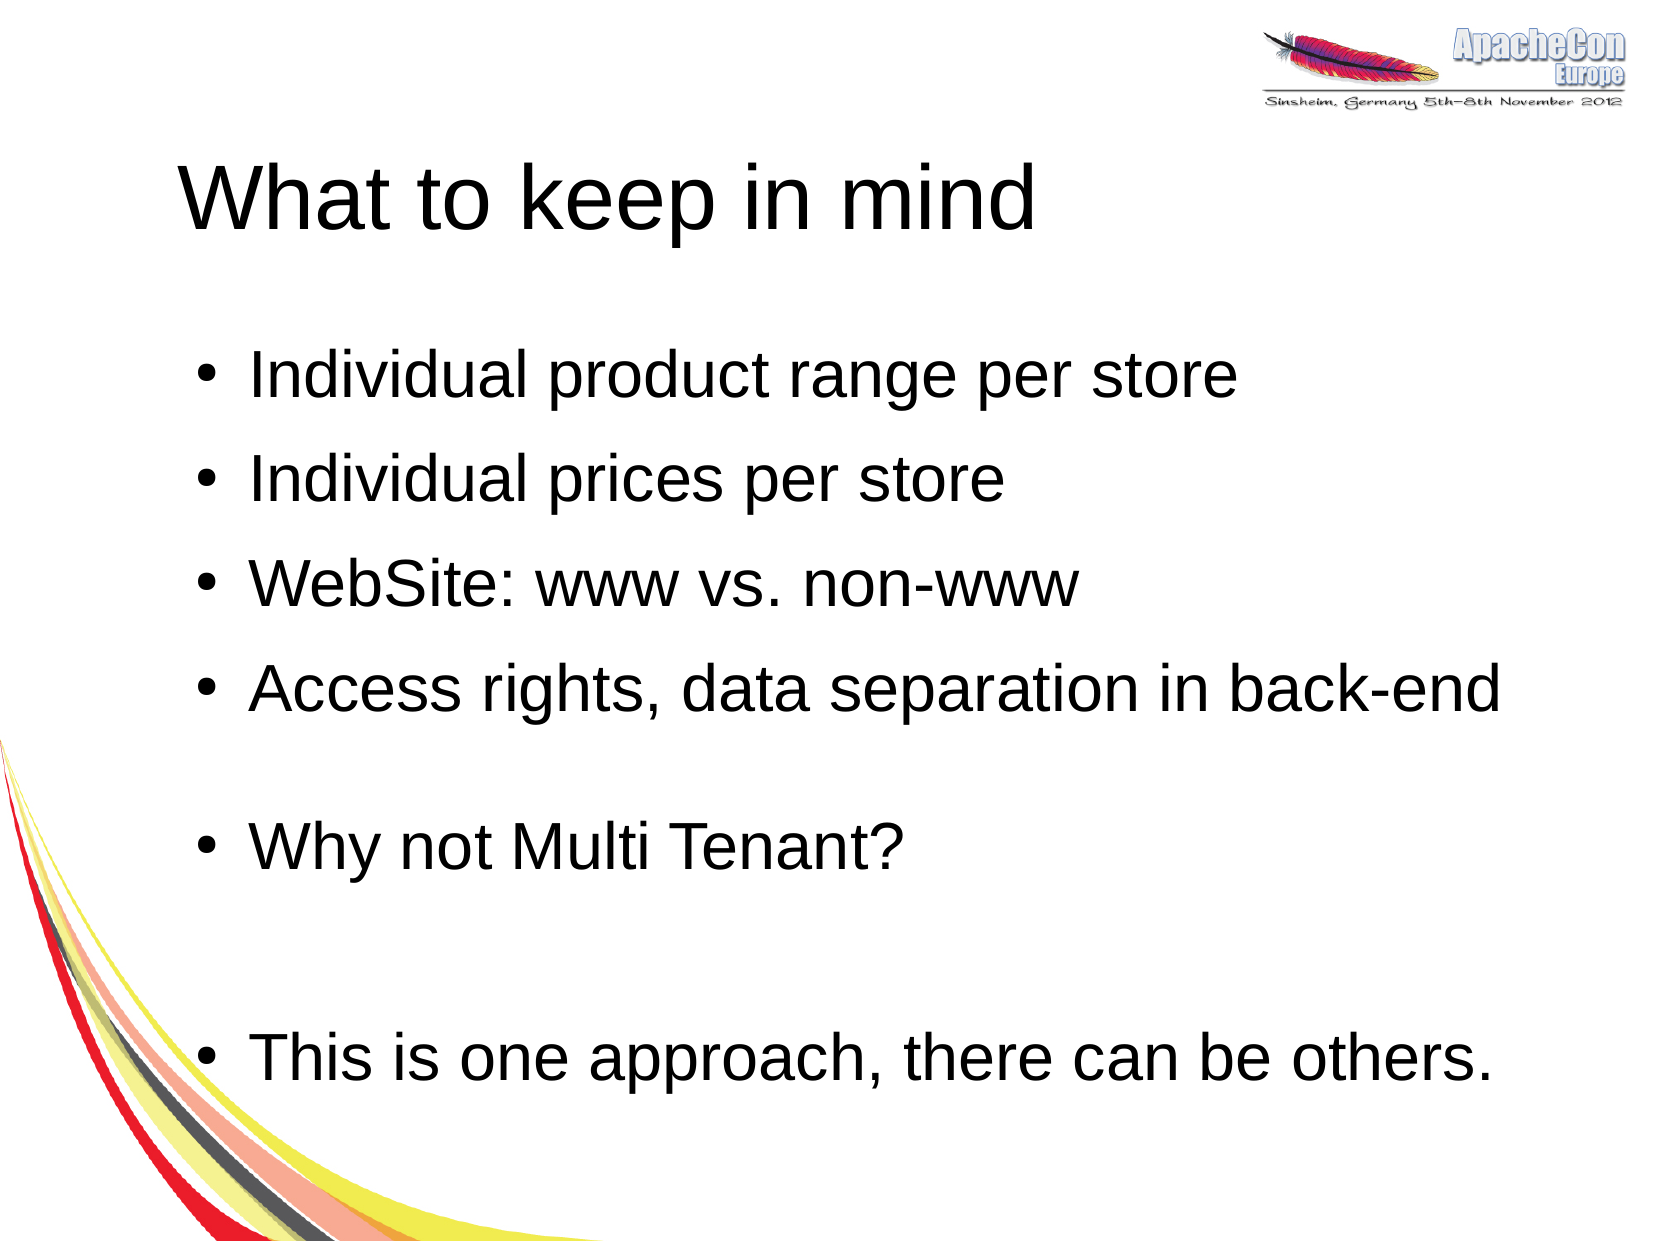

# What to keep in mind
Individual product range per store
Individual prices per store
WebSite: www vs. non-www
Access rights, data separation in back-end
Why not Multi Tenant?
This is one approach, there can be others.